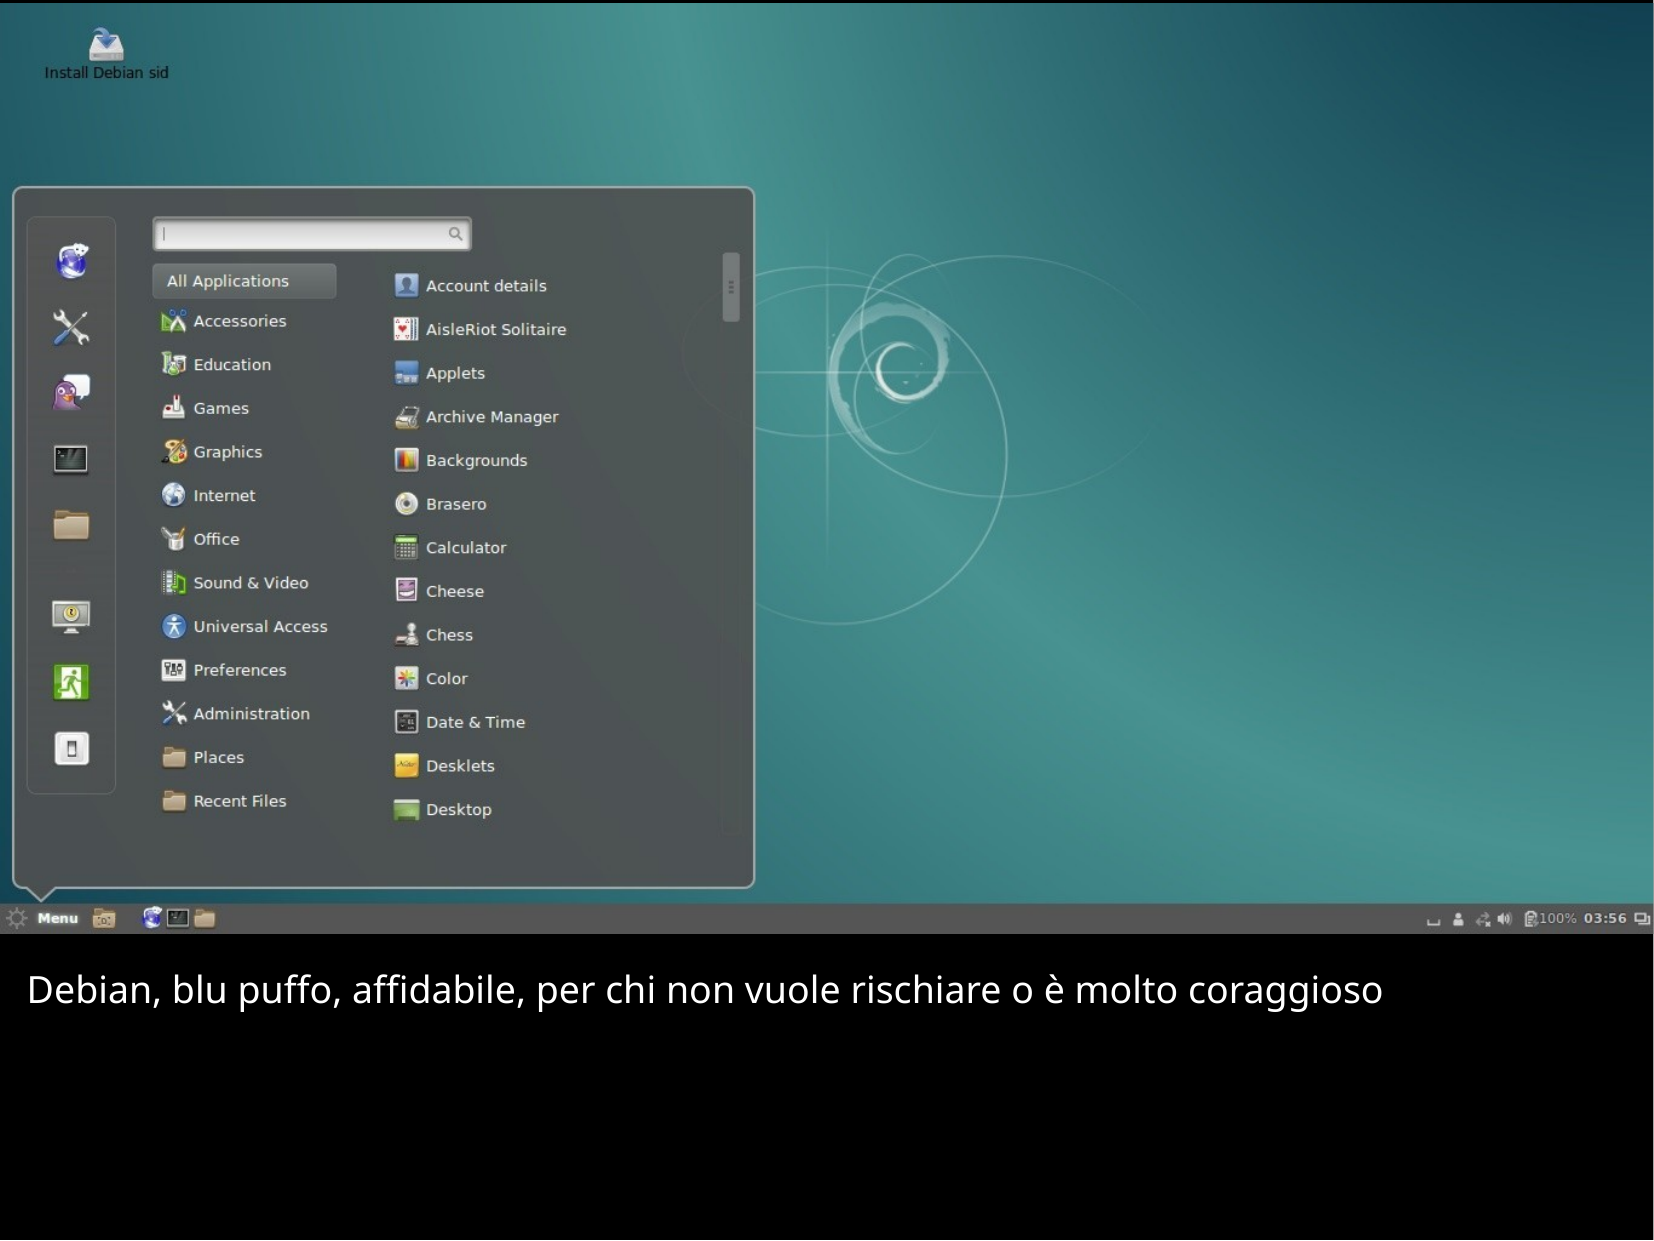

Debian, blu puffo, affidabile, per chi non vuole rischiare o è molto coraggioso